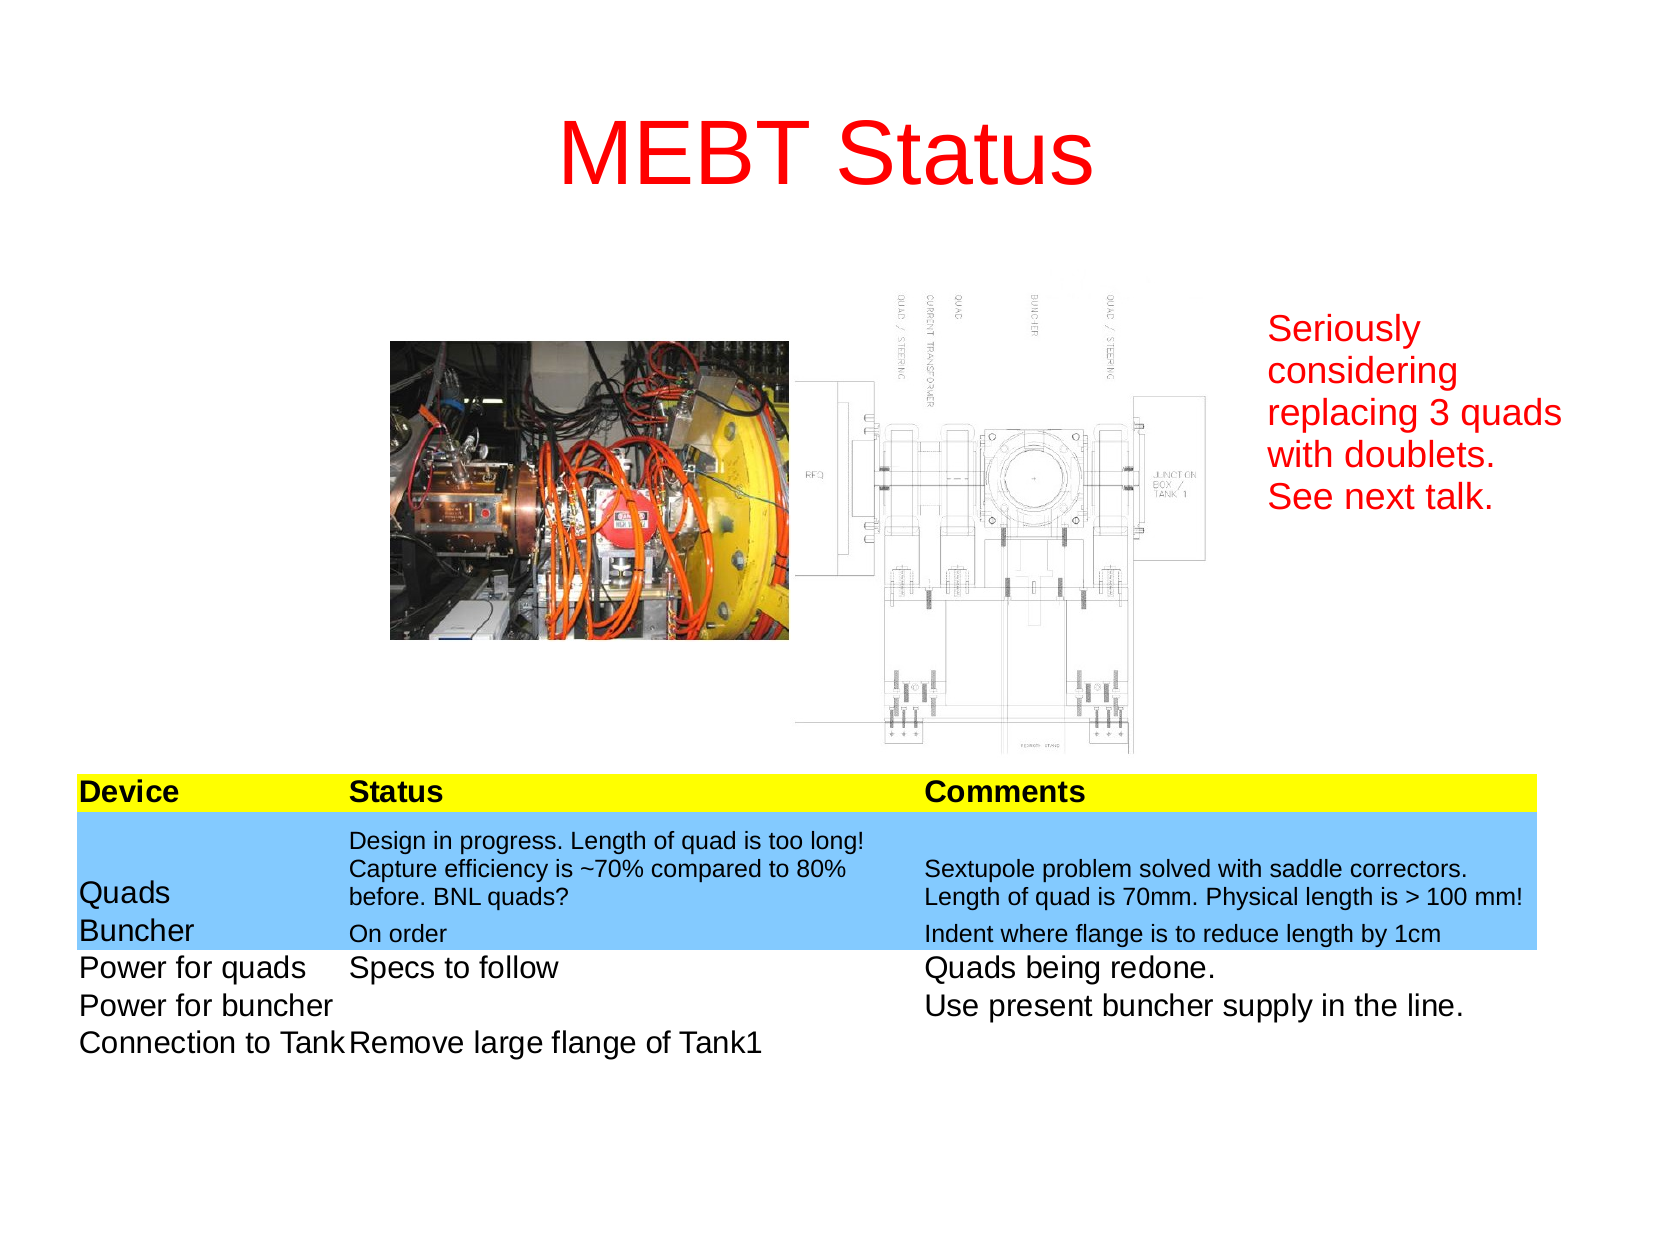

# MEBT Status
Seriously considering replacing 3 quads with doublets.
See next talk.